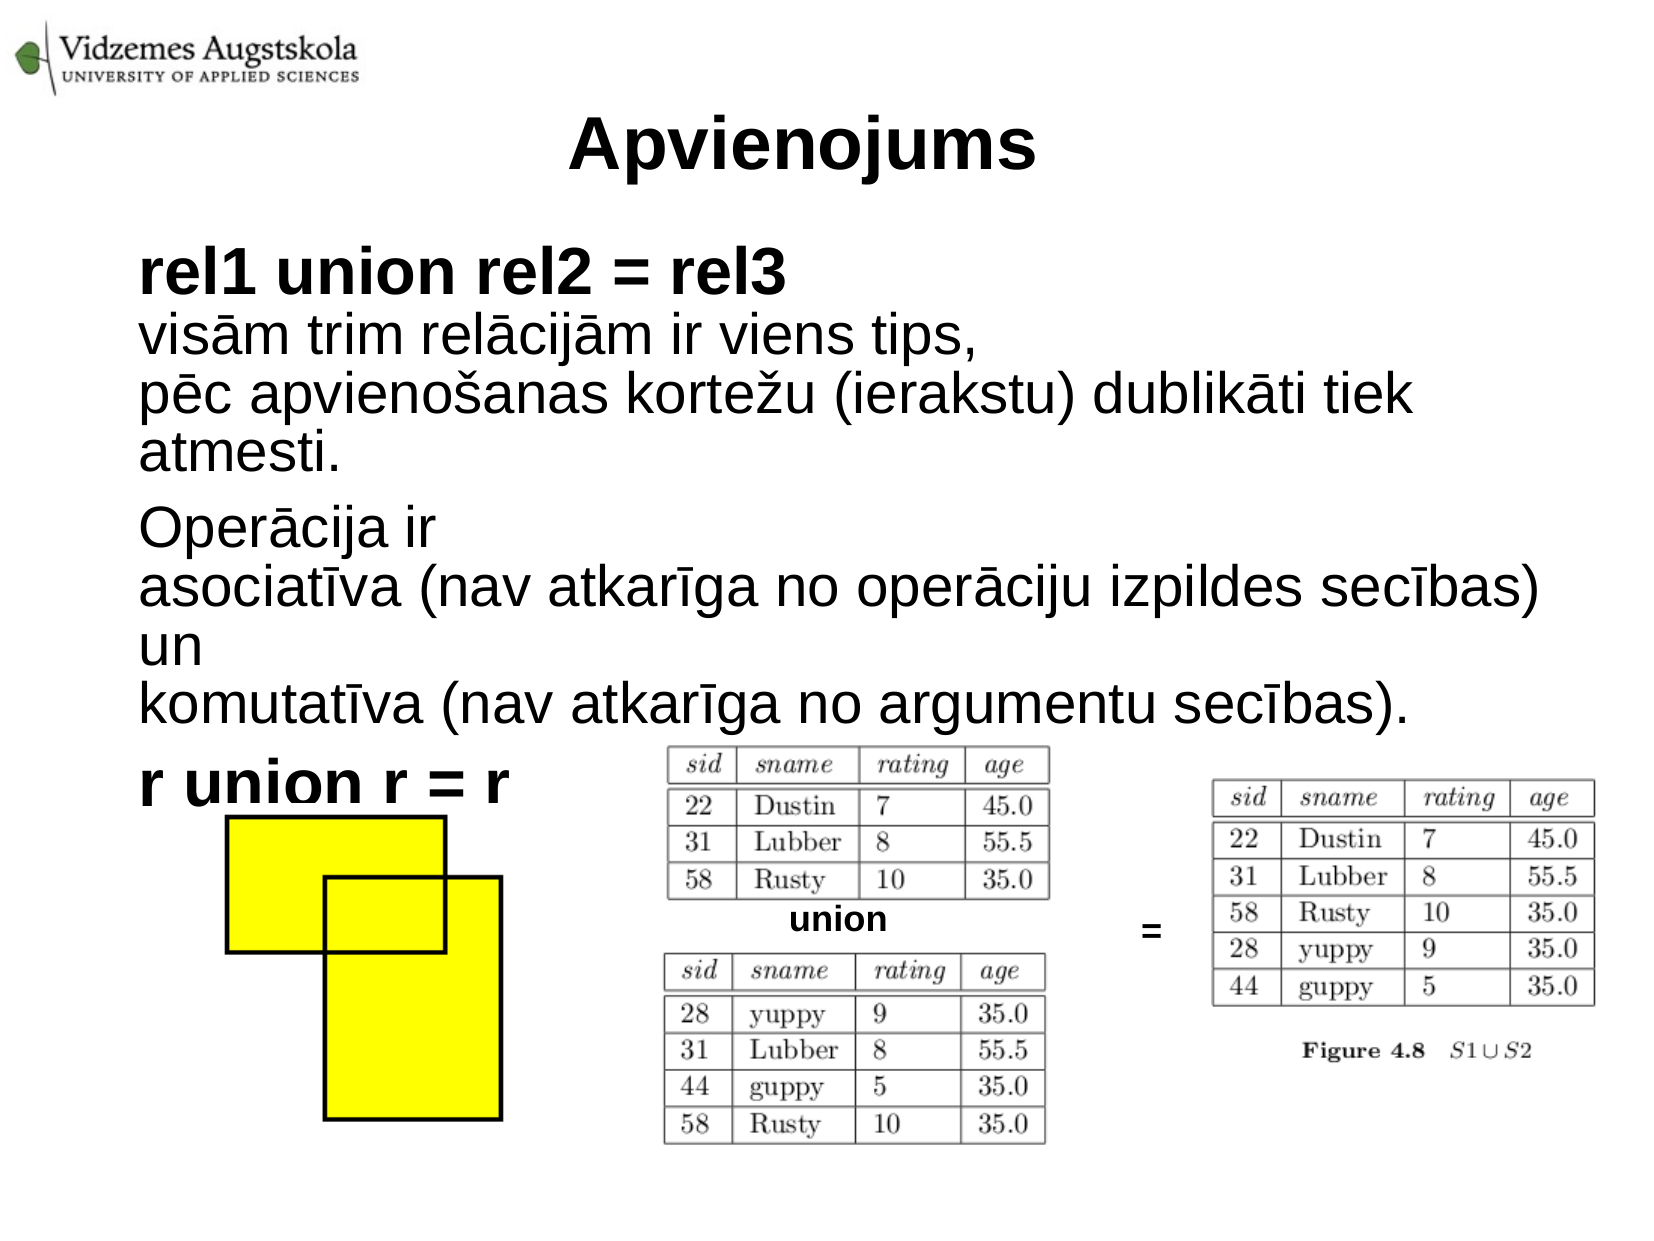

# Apvienojums
rel1 union rel2 = rel3
visām trim relācijām ir viens tips,
pēc apvienošanas kortežu (ierakstu) dublikāti tiek atmesti.
Operācija ir
asociatīva (nav atkarīga no operāciju izpildes secības) un
komutatīva (nav atkarīga no argumentu secības).
r union r = r
union
=